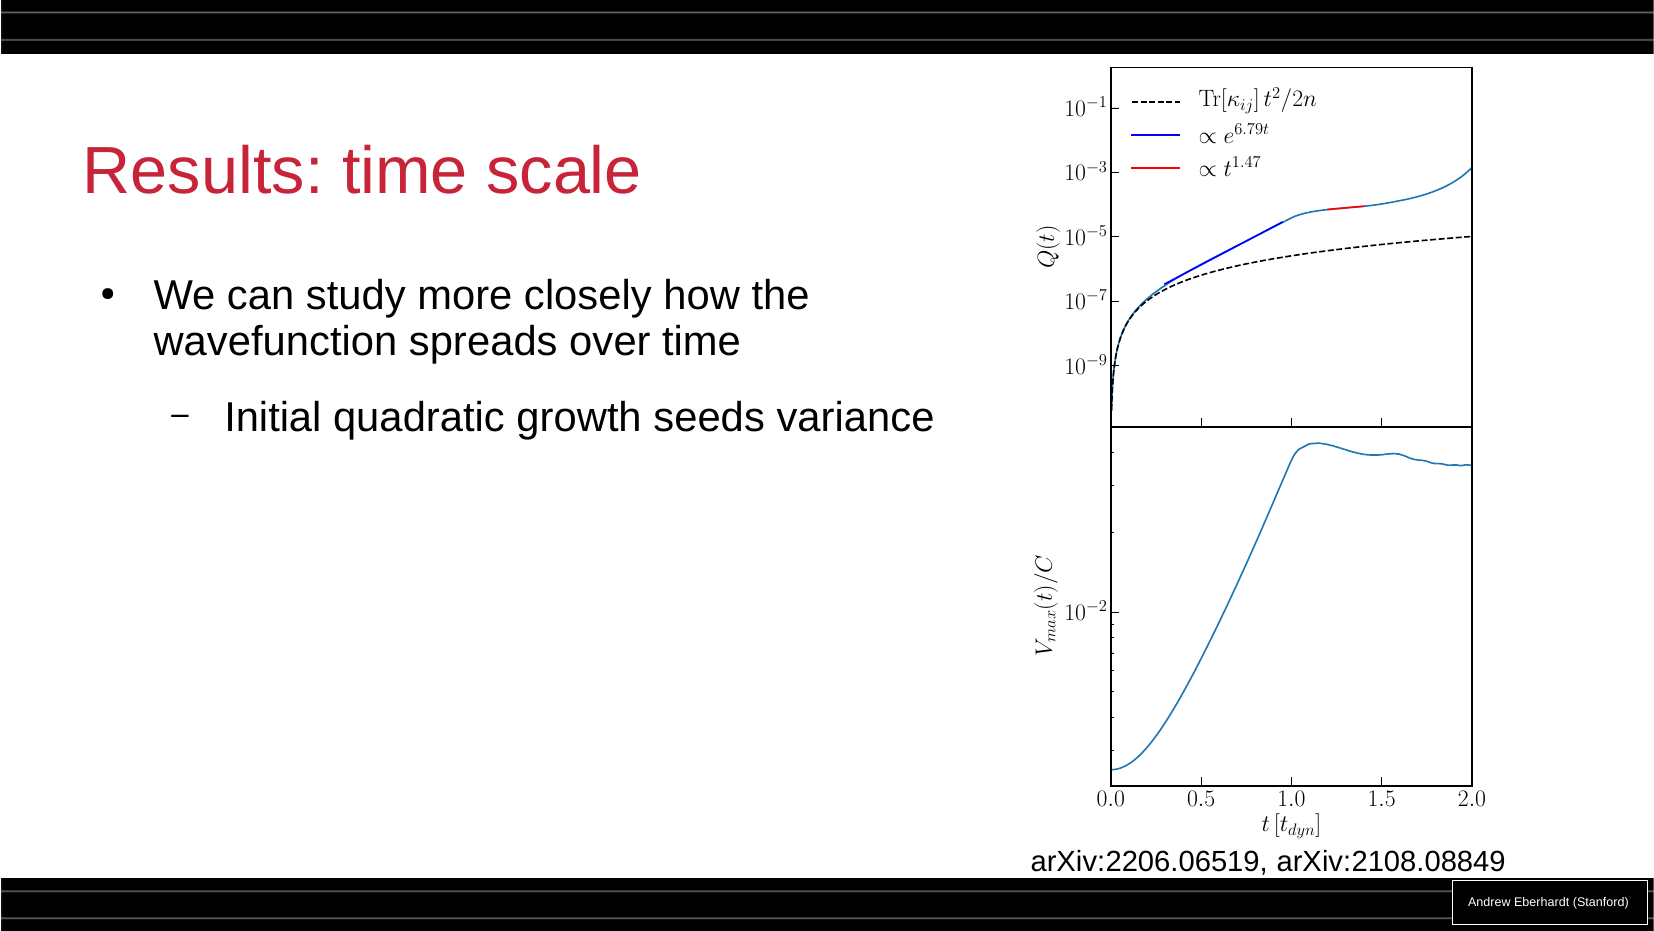

# Results: time scale
We can study more closely how the wavefunction spreads over time
Initial quadratic growth seeds variance
arXiv:2206.06519, arXiv:2108.08849
Andrew Eberhardt (Stanford)